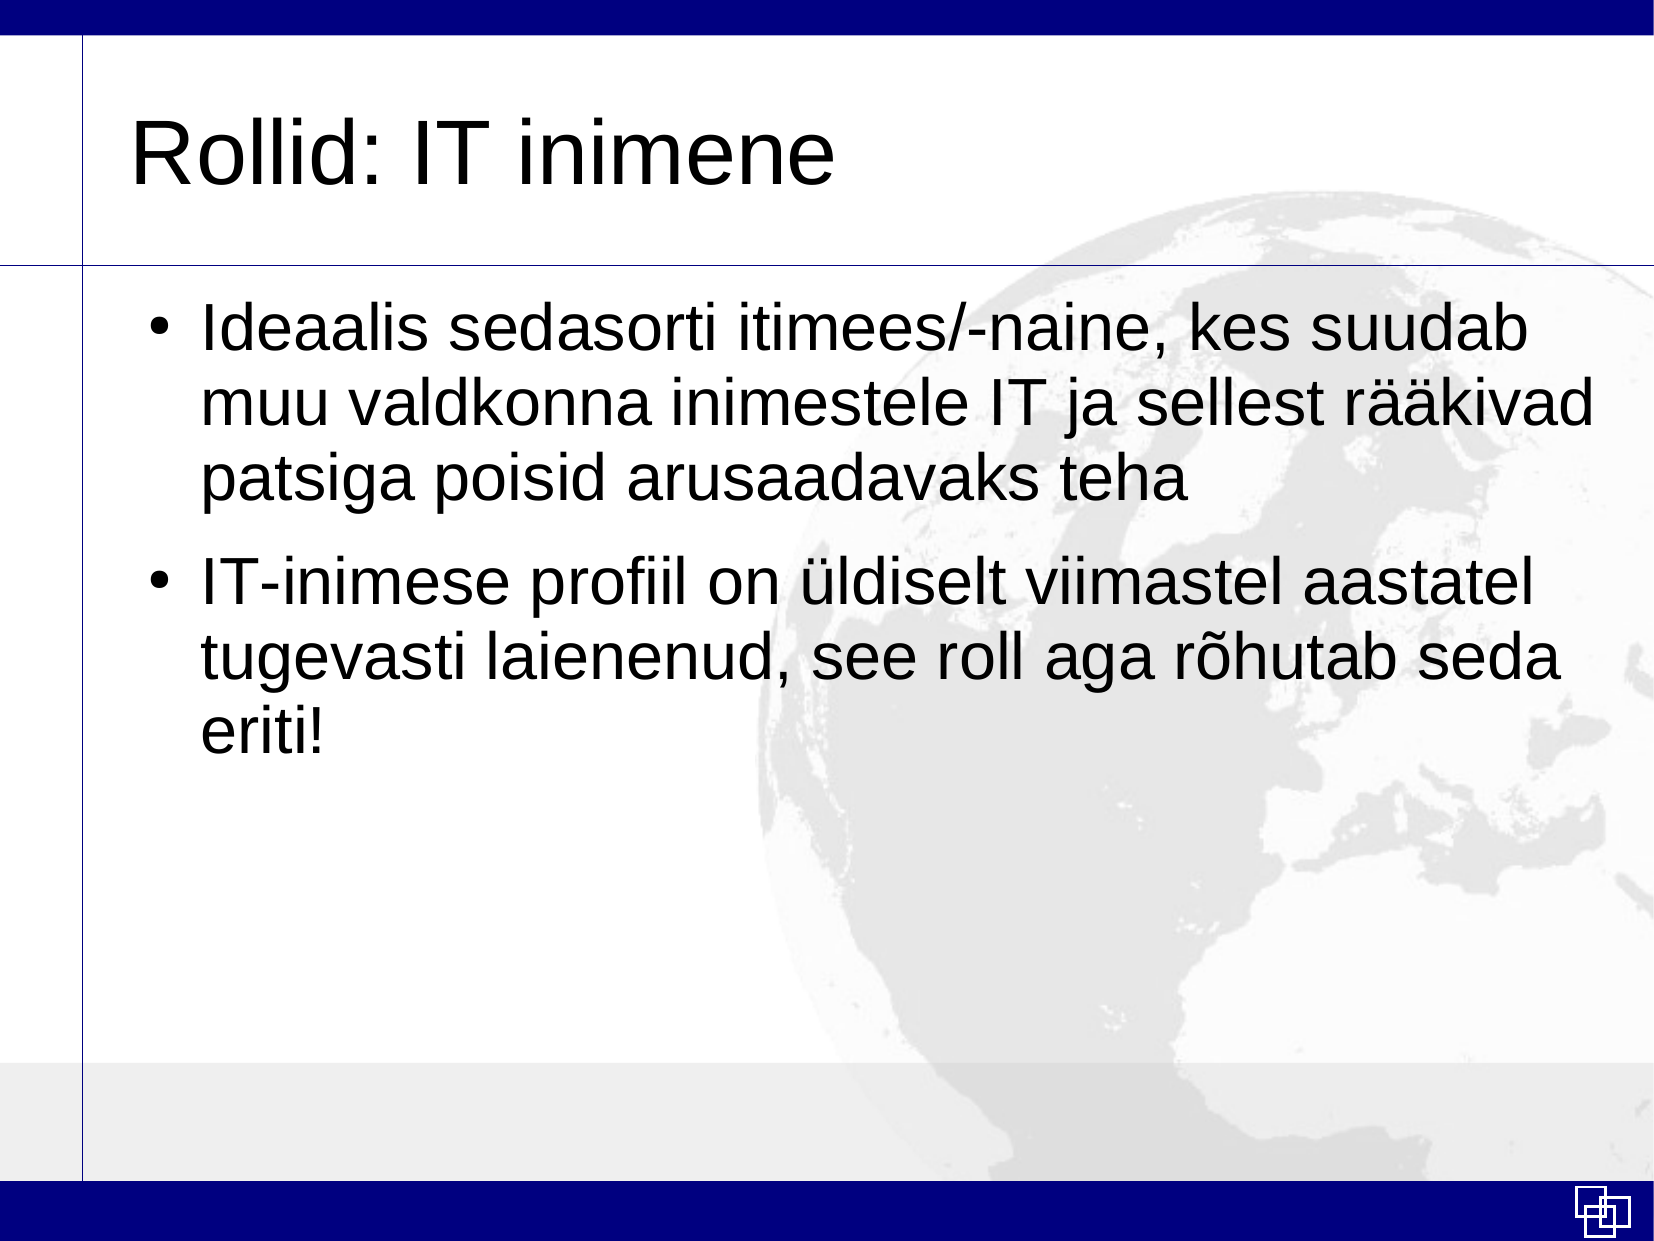

# Rollid: IT inimene
Ideaalis sedasorti itimees/-naine, kes suudab muu valdkonna inimestele IT ja sellest rääkivad patsiga poisid arusaadavaks teha
IT-inimese profiil on üldiselt viimastel aastatel tugevasti laienenud, see roll aga rõhutab seda eriti!